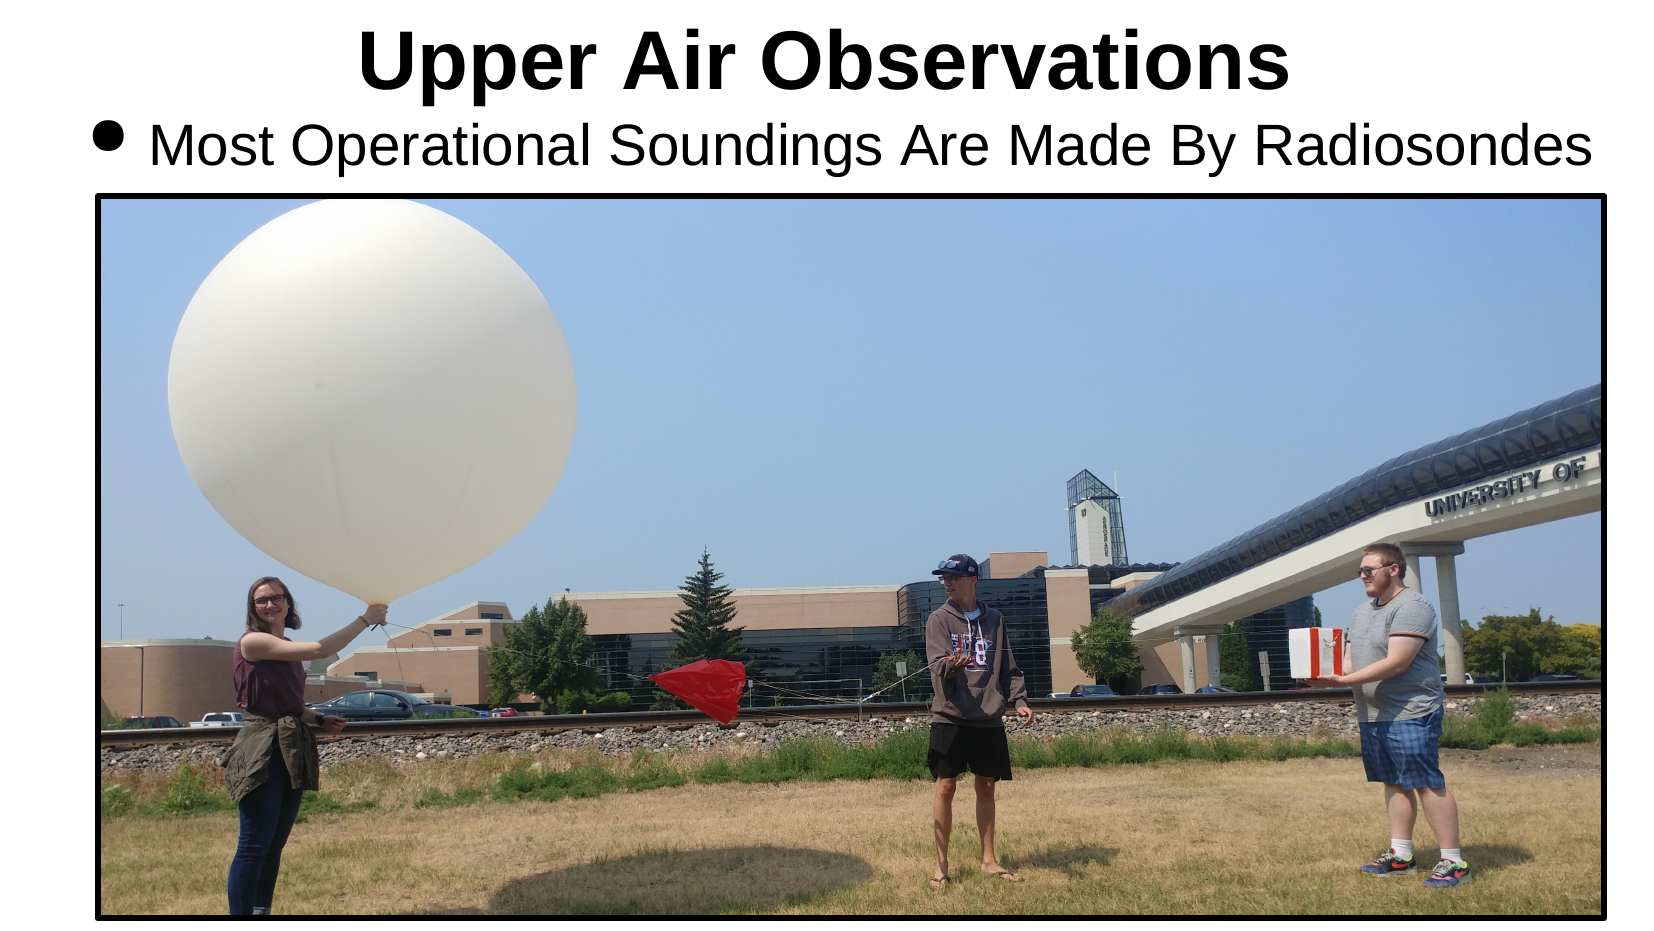

# Upper Air Observations
 Most Operational Soundings Are Made By Radiosondes